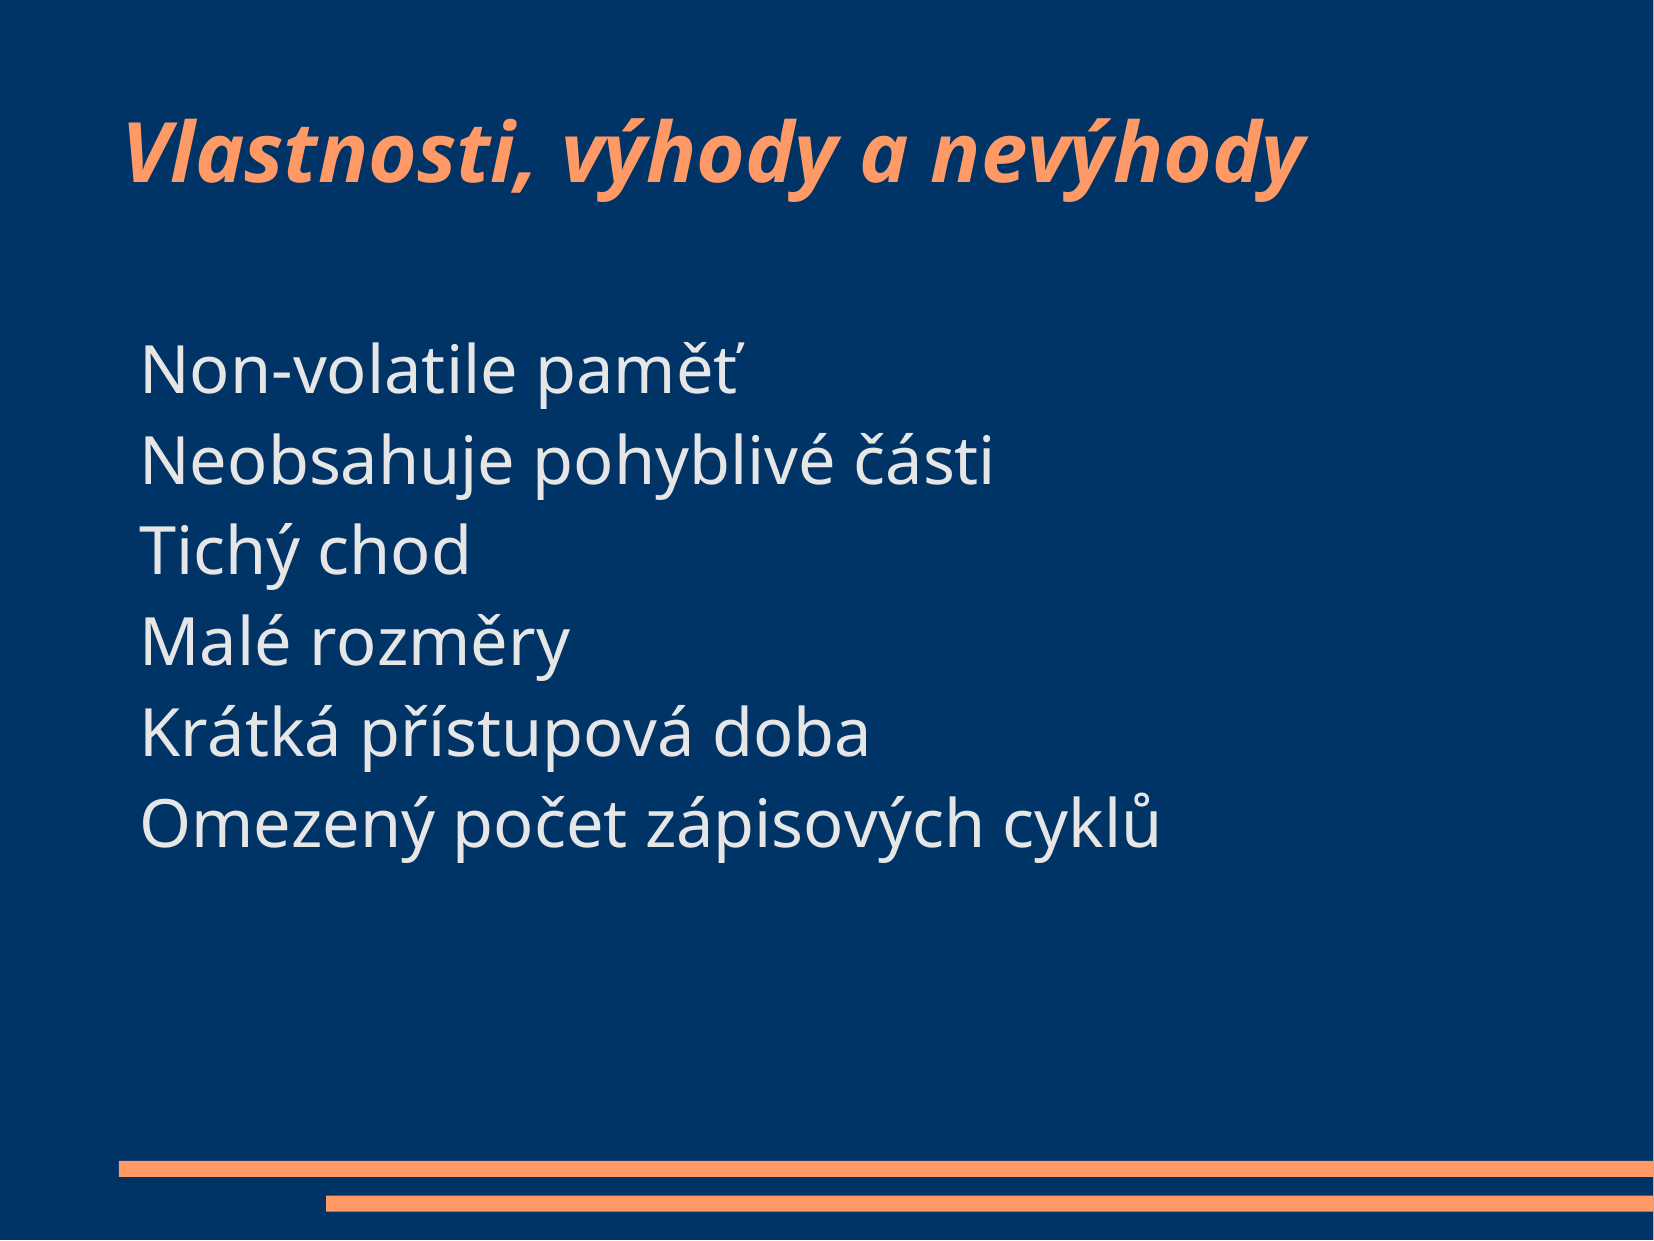

# Vlastnosti, výhody a nevýhody
Non-volatile paměť
Neobsahuje pohyblivé části
Tichý chod
Malé rozměry
Krátká přístupová doba
Omezený počet zápisových cyklů